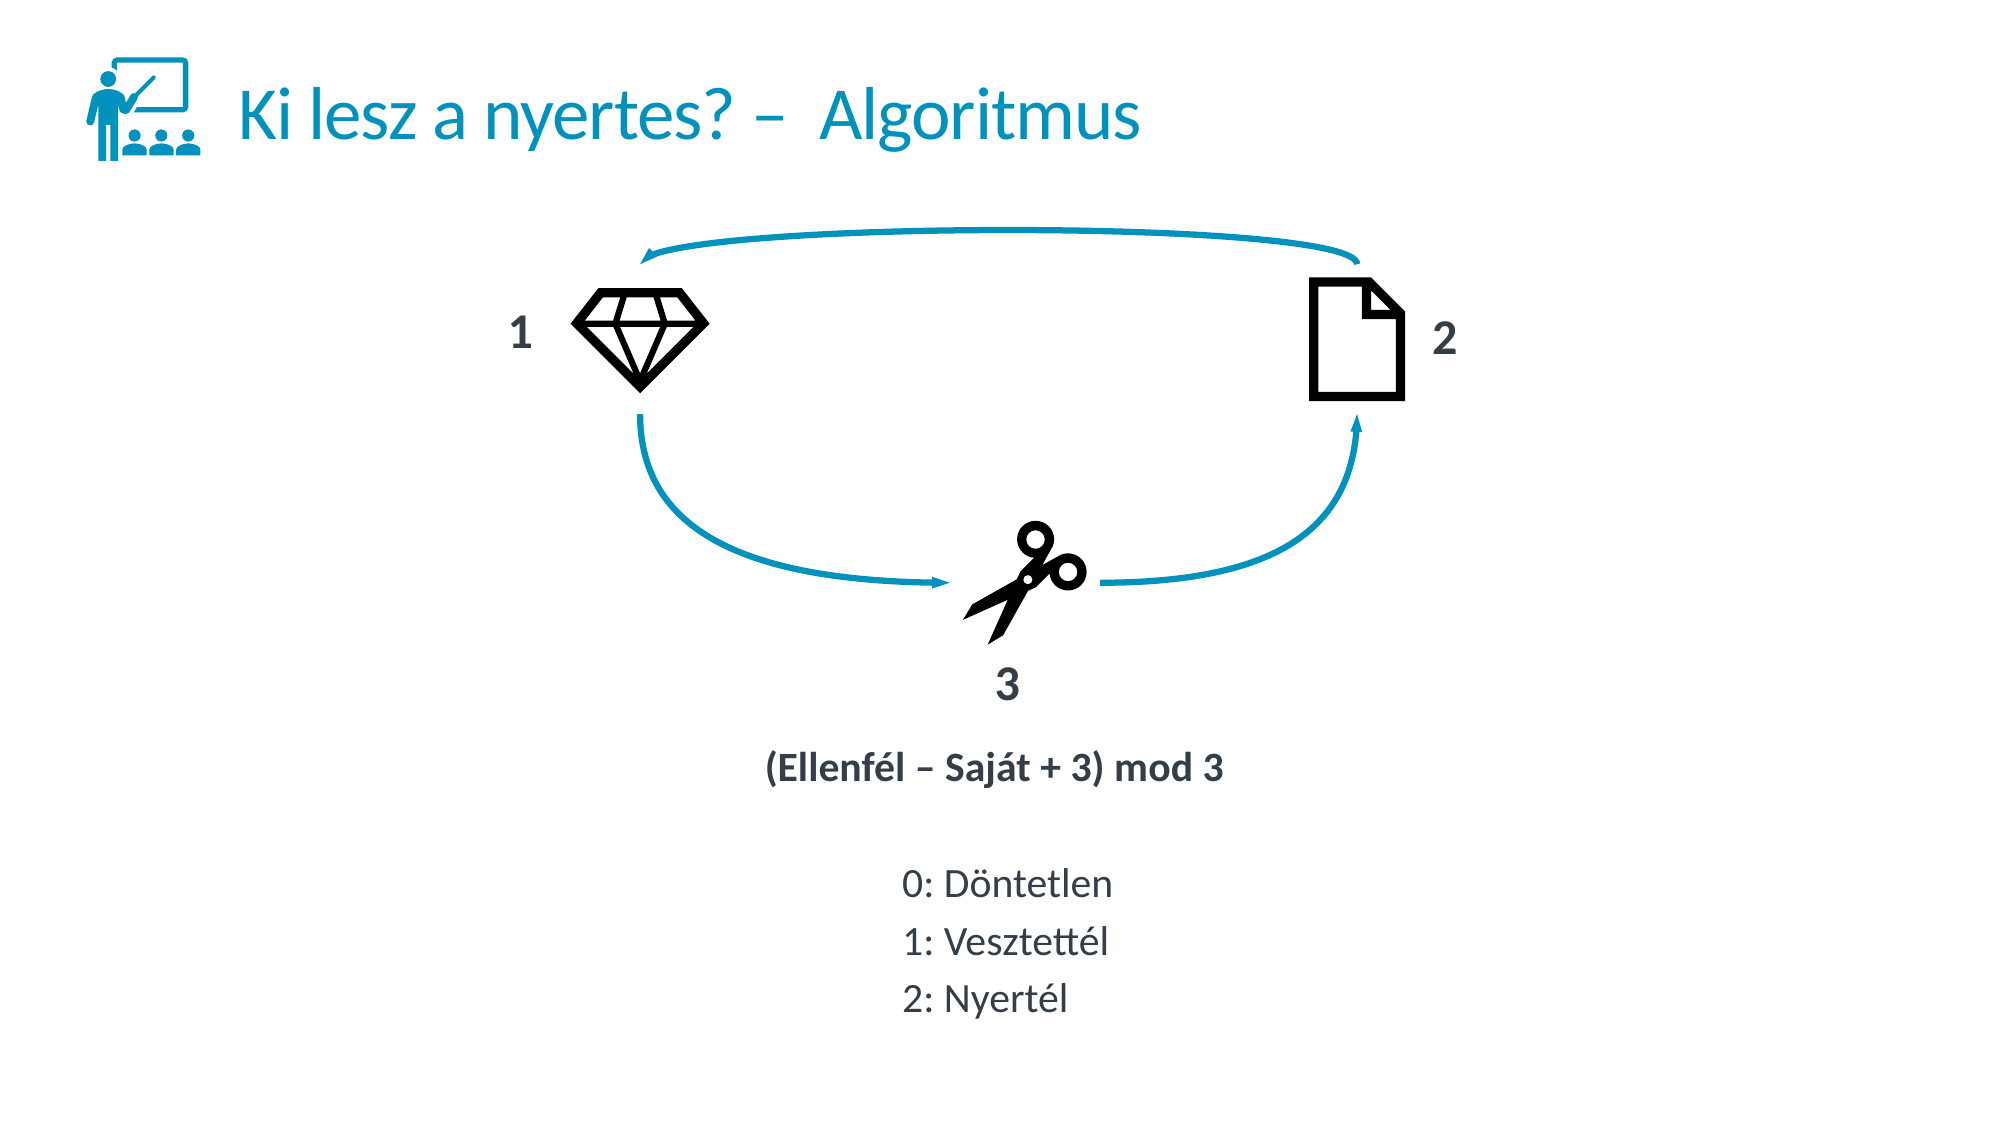

# Ki lesz a nyertes? – Algoritmus
1
2
3
(Ellenfél – Saját + 3) mod 3
0: Döntetlen
1: Vesztettél
2: Nyertél